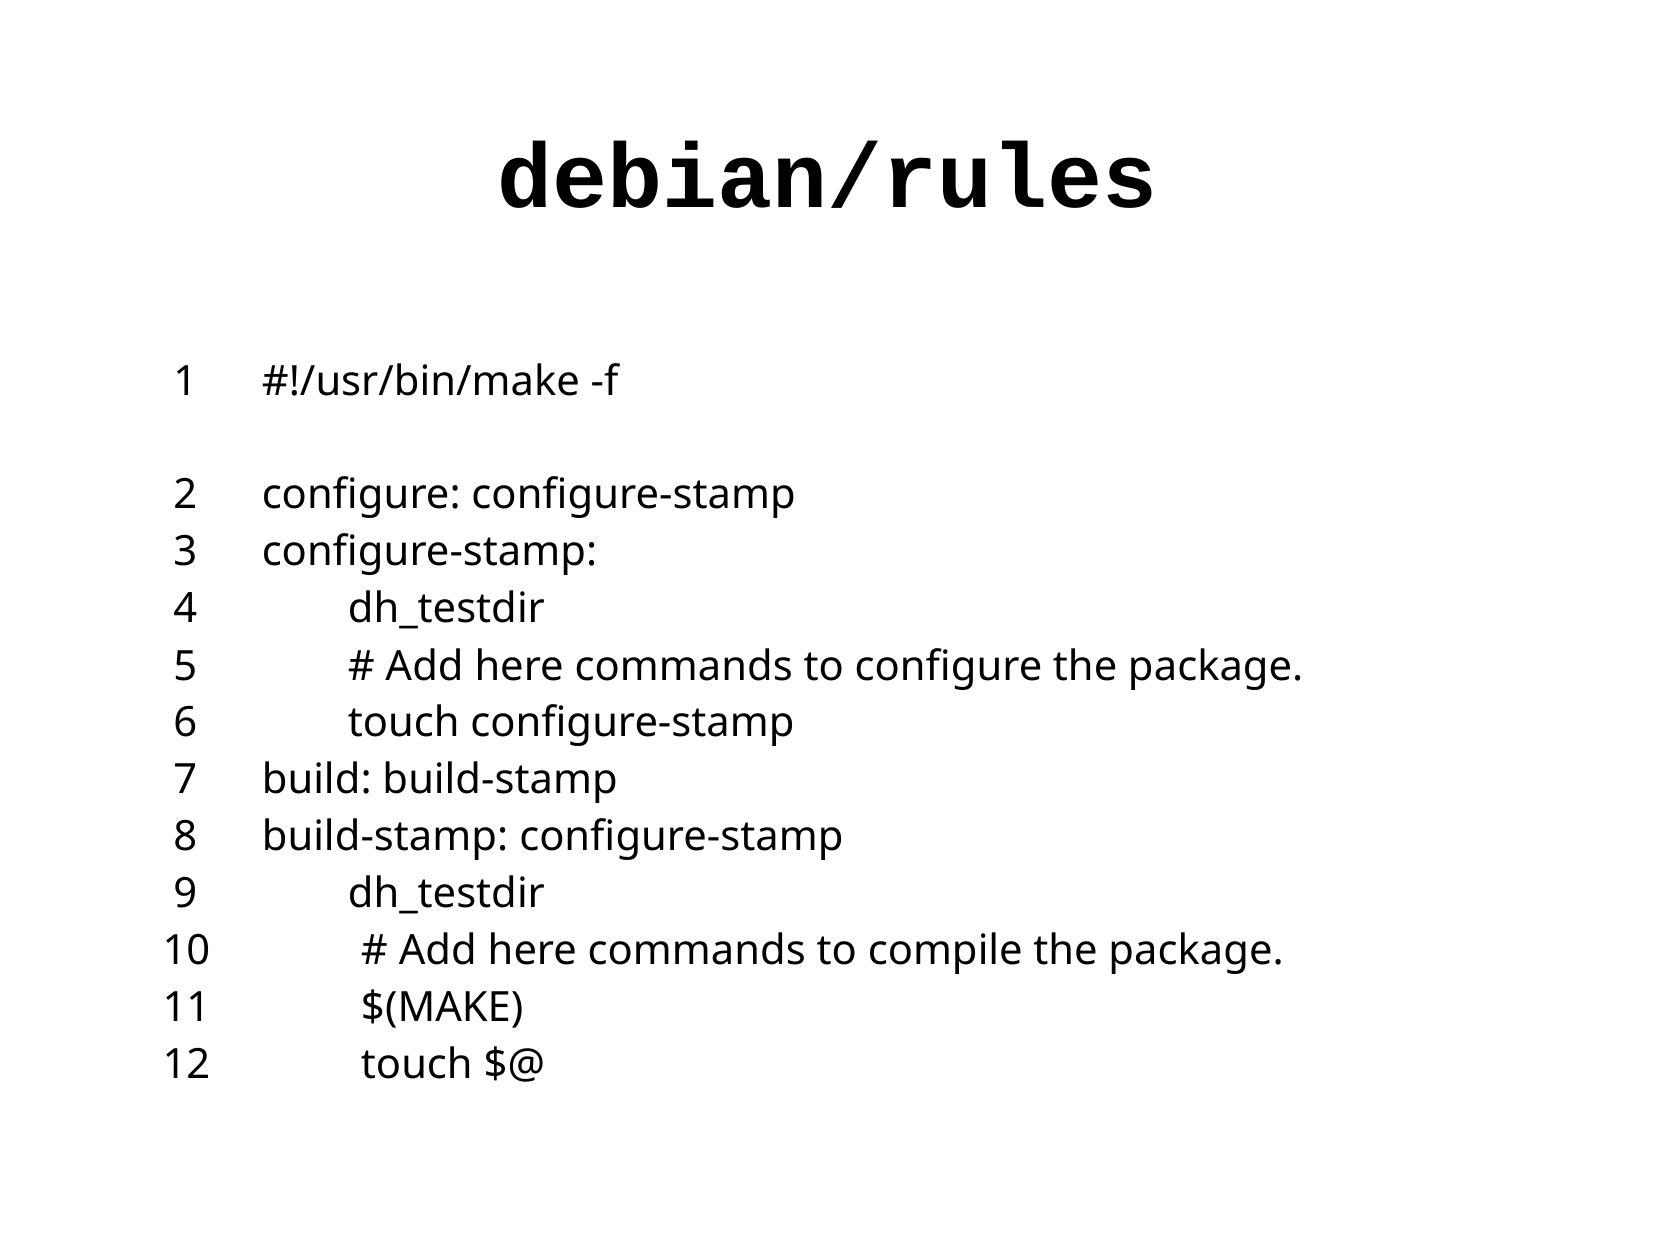

debian/rules
 1 #!/usr/bin/make -f
 2 configure: configure-stamp
 3 configure-stamp:
 4 dh_testdir
 5 # Add here commands to configure the package.
 6 touch configure-stamp
 7 build: build-stamp
 8 build-stamp: configure-stamp
 9 dh_testdir
10 # Add here commands to compile the package.
11 $(MAKE)
12 touch $@